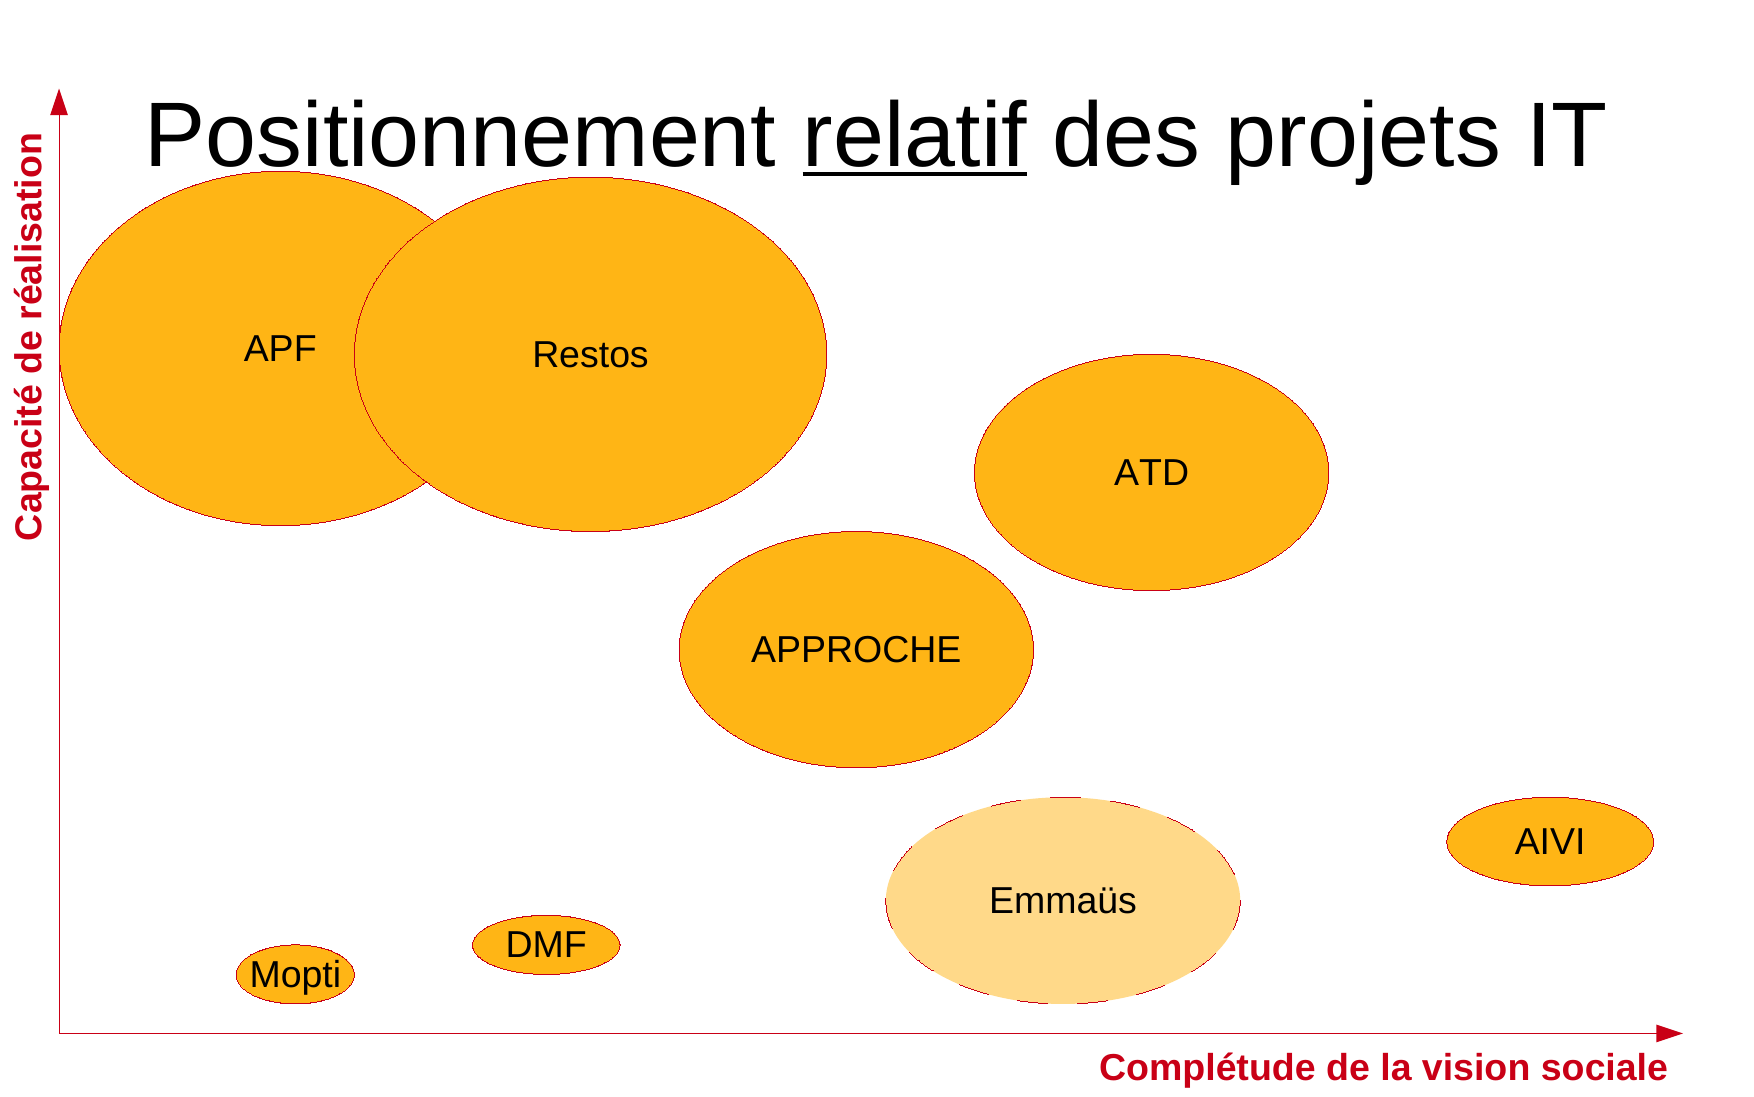

# Positionnement relatif des projets IT
APF
Restos
ATD
Capacité de réalisation
APPROCHE
Emmaüs
AIVI
DMF
Mopti
Complétude de la vision sociale